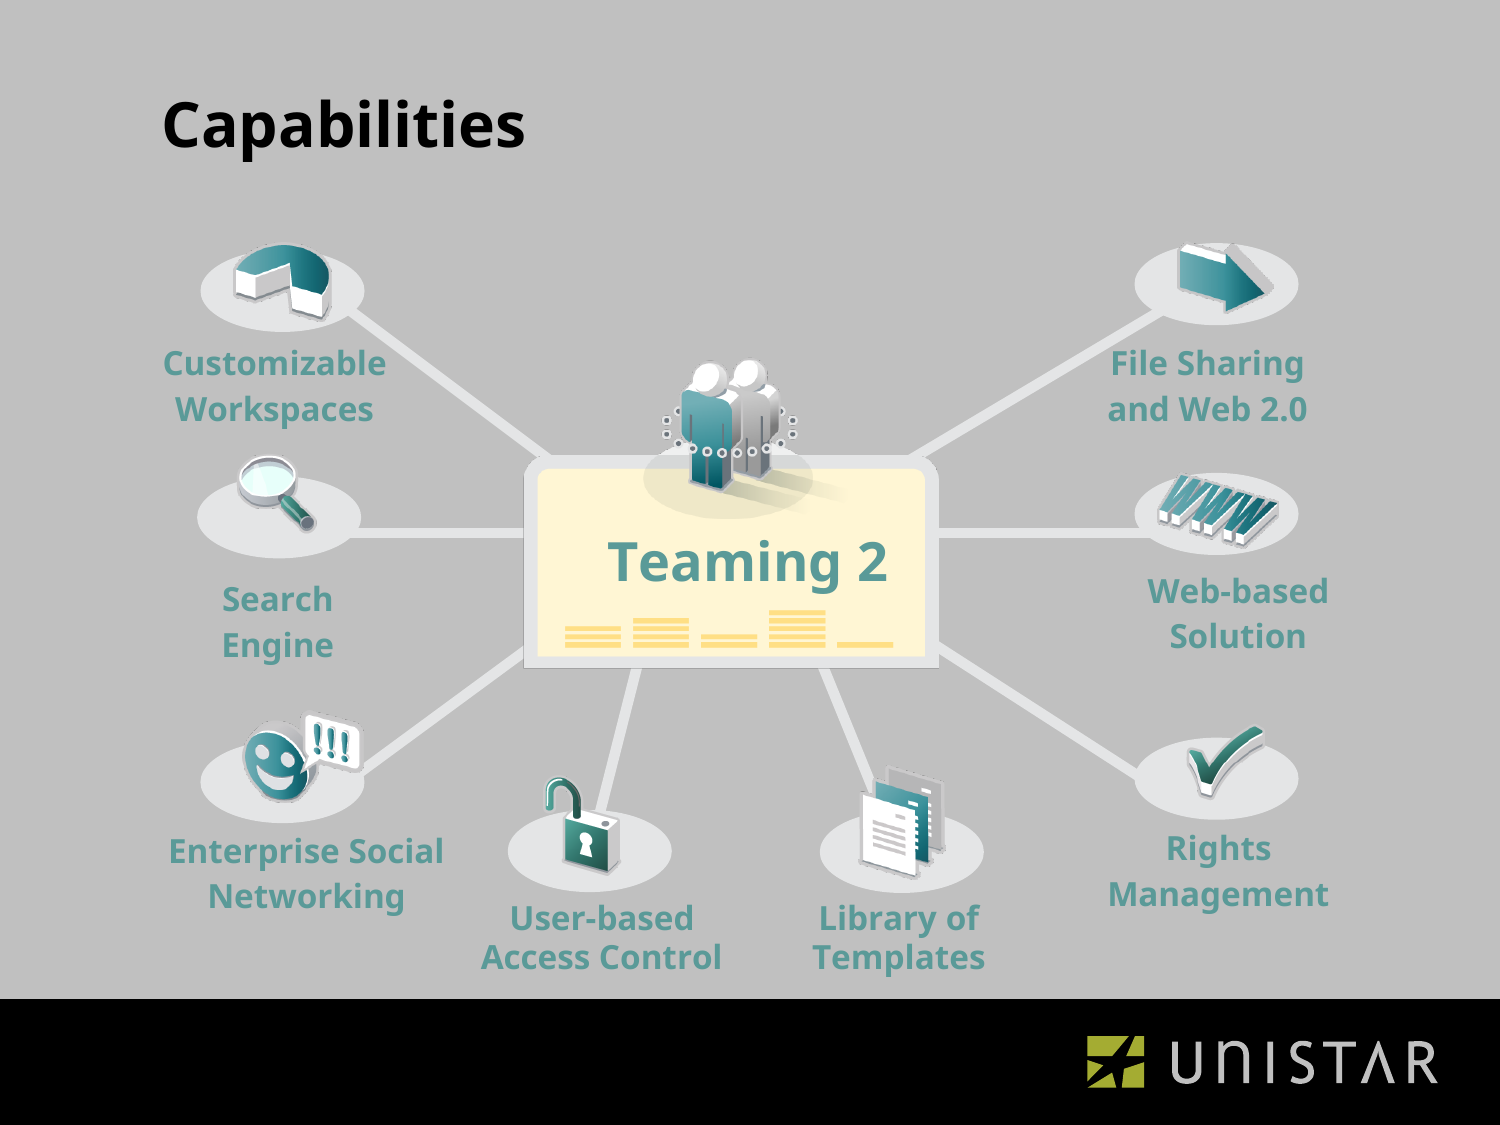

# Capabilities
Customizable
Workspaces
File Sharing
and Web 2.0
Teaming 2
Web-based
Solution
Search
Engine
Rights
Management
Enterprise Social
Networking
Library of
Templates
User-based
Access Control